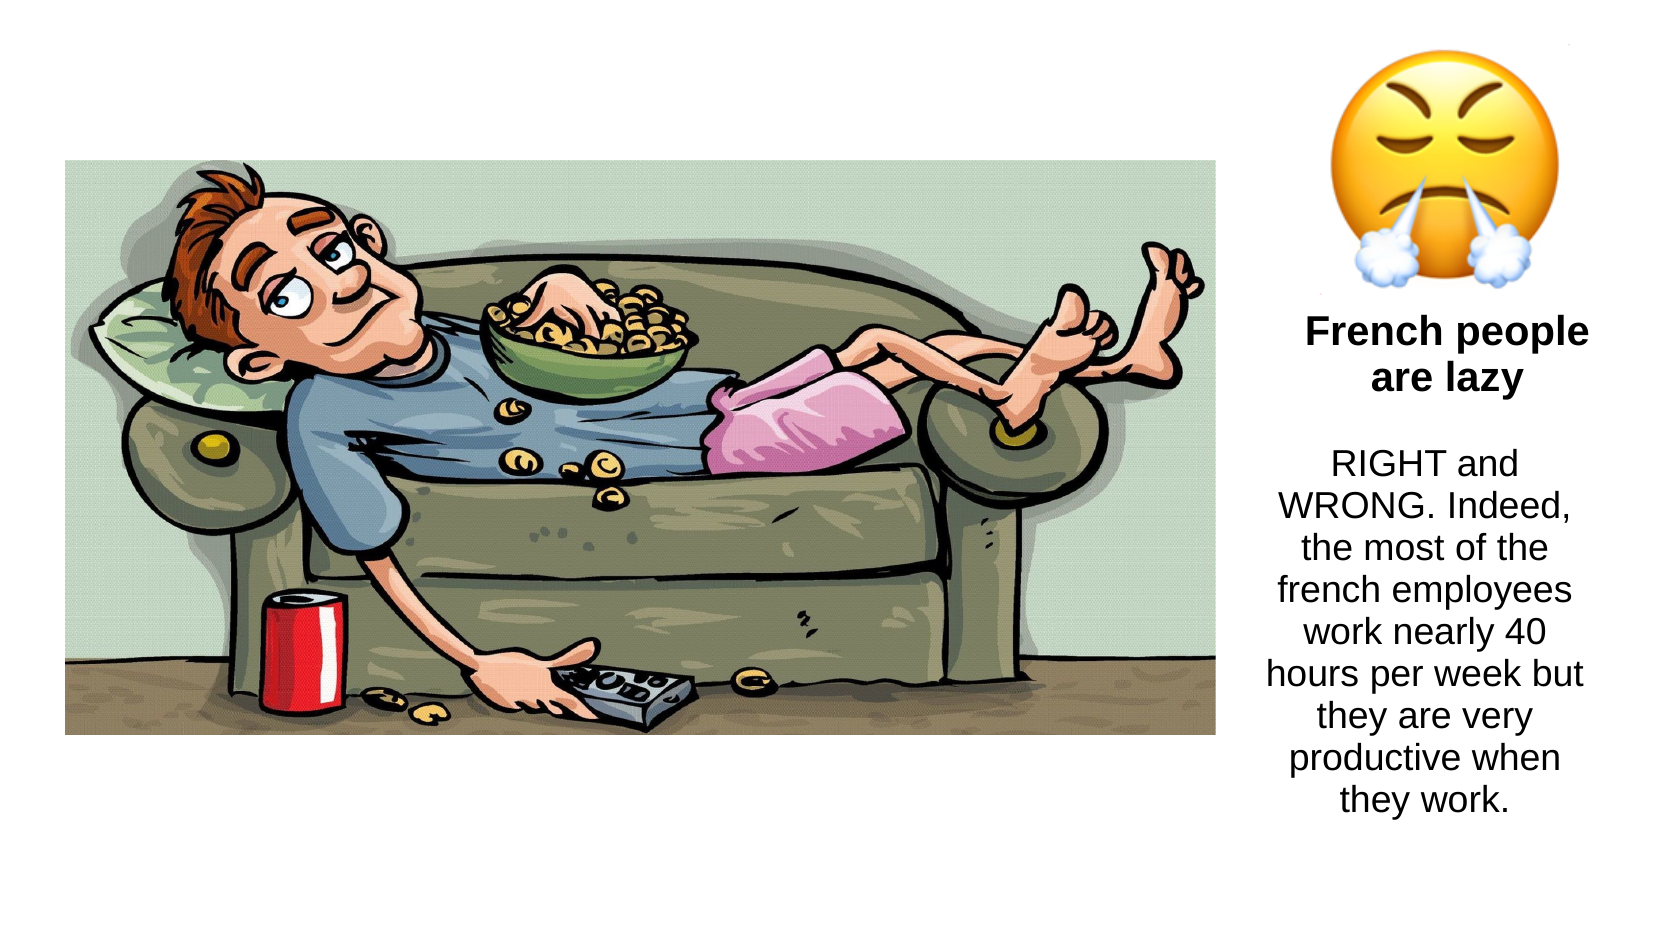

French people are lazy
RIGHT and WRONG. Indeed, the most of the french employees work nearly 40 hours per week but they are very productive when they work.